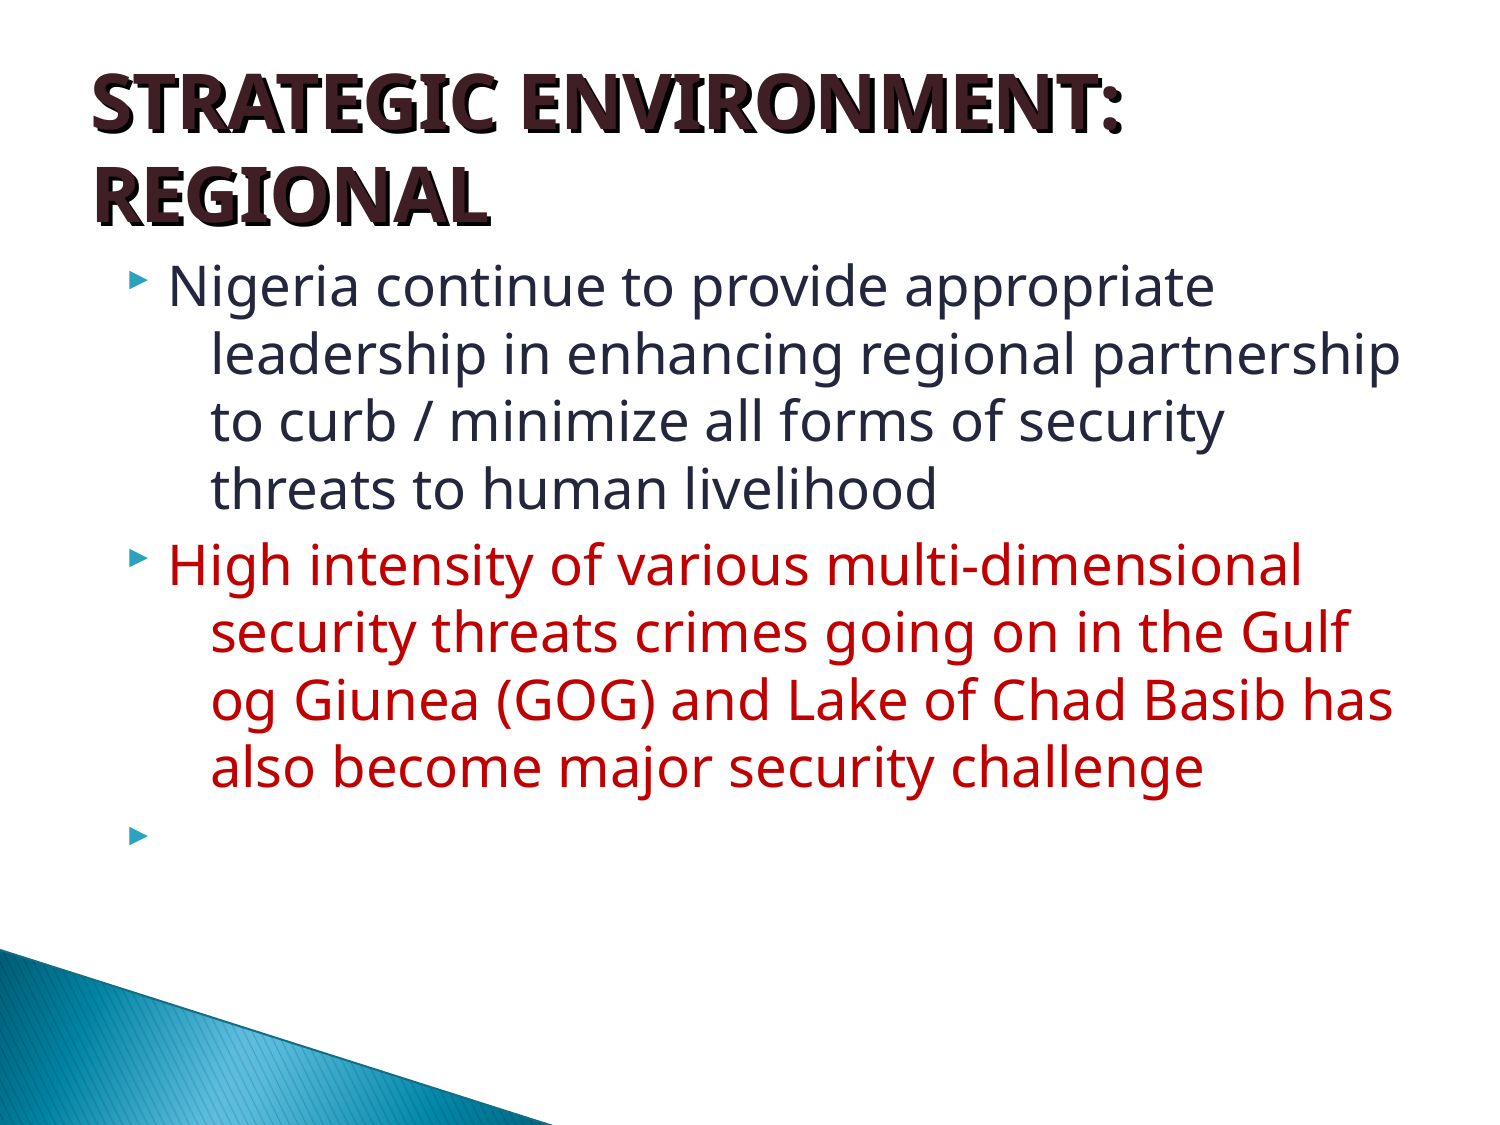

STRATEGIC ENVIRONMENT: REGIONAL
# Nigeria continue to provide appropriate leadership in enhancing regional partnership to curb / minimize all forms of security threats to human livelihood
High intensity of various multi-dimensional security threats crimes going on in the Gulf og Giunea (GOG) and Lake of Chad Basib has also become major security challenge